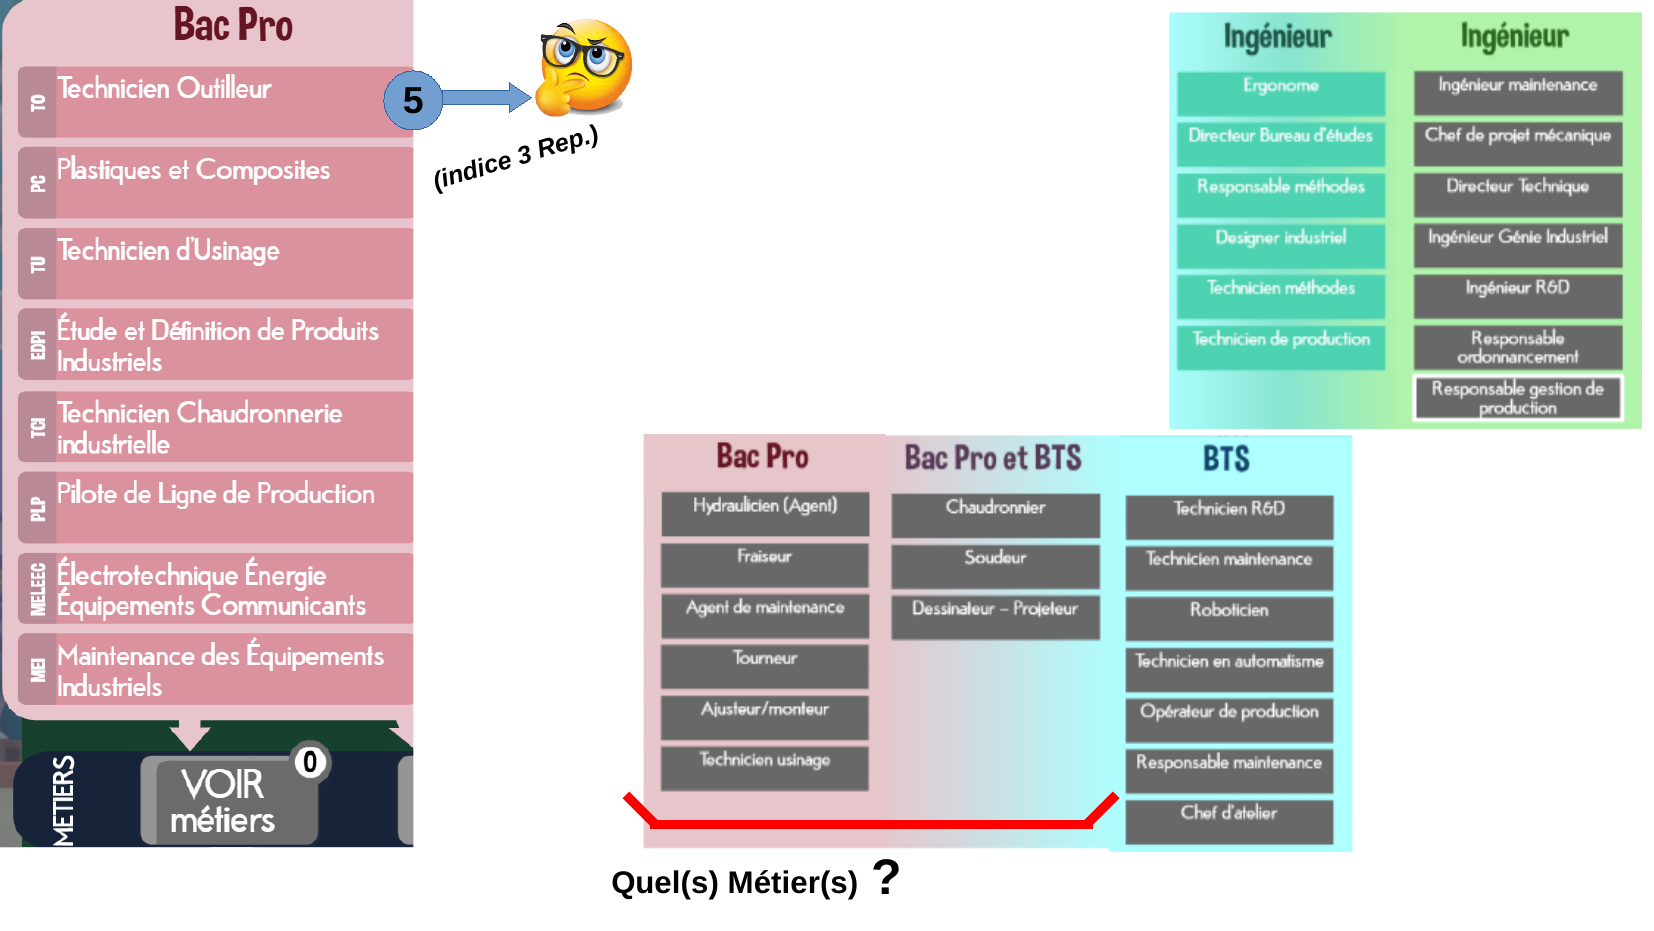

5
(indice 3 Rep.)
?
Quel(s) Métier(s)